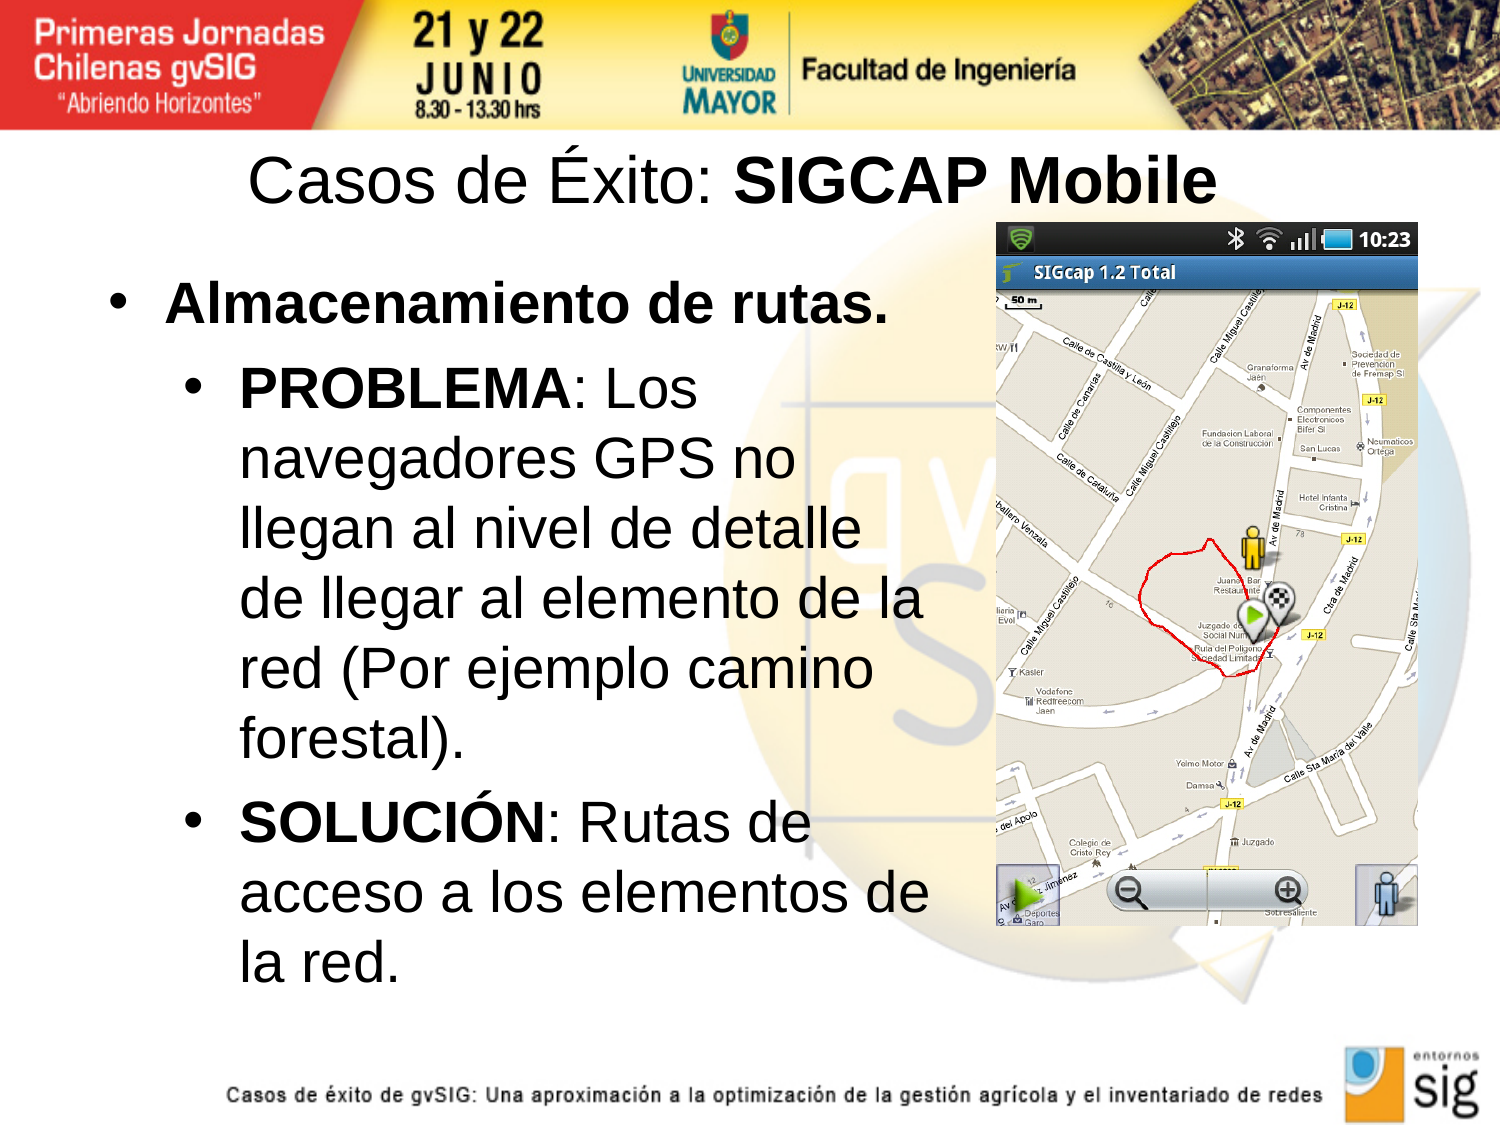

# Casos de Éxito: SIGCAP Mobile
Almacenamiento de rutas.
PROBLEMA: Los navegadores GPS no llegan al nivel de detalle de llegar al elemento de la red (Por ejemplo camino forestal).
SOLUCIÓN: Rutas de acceso a los elementos de la red.